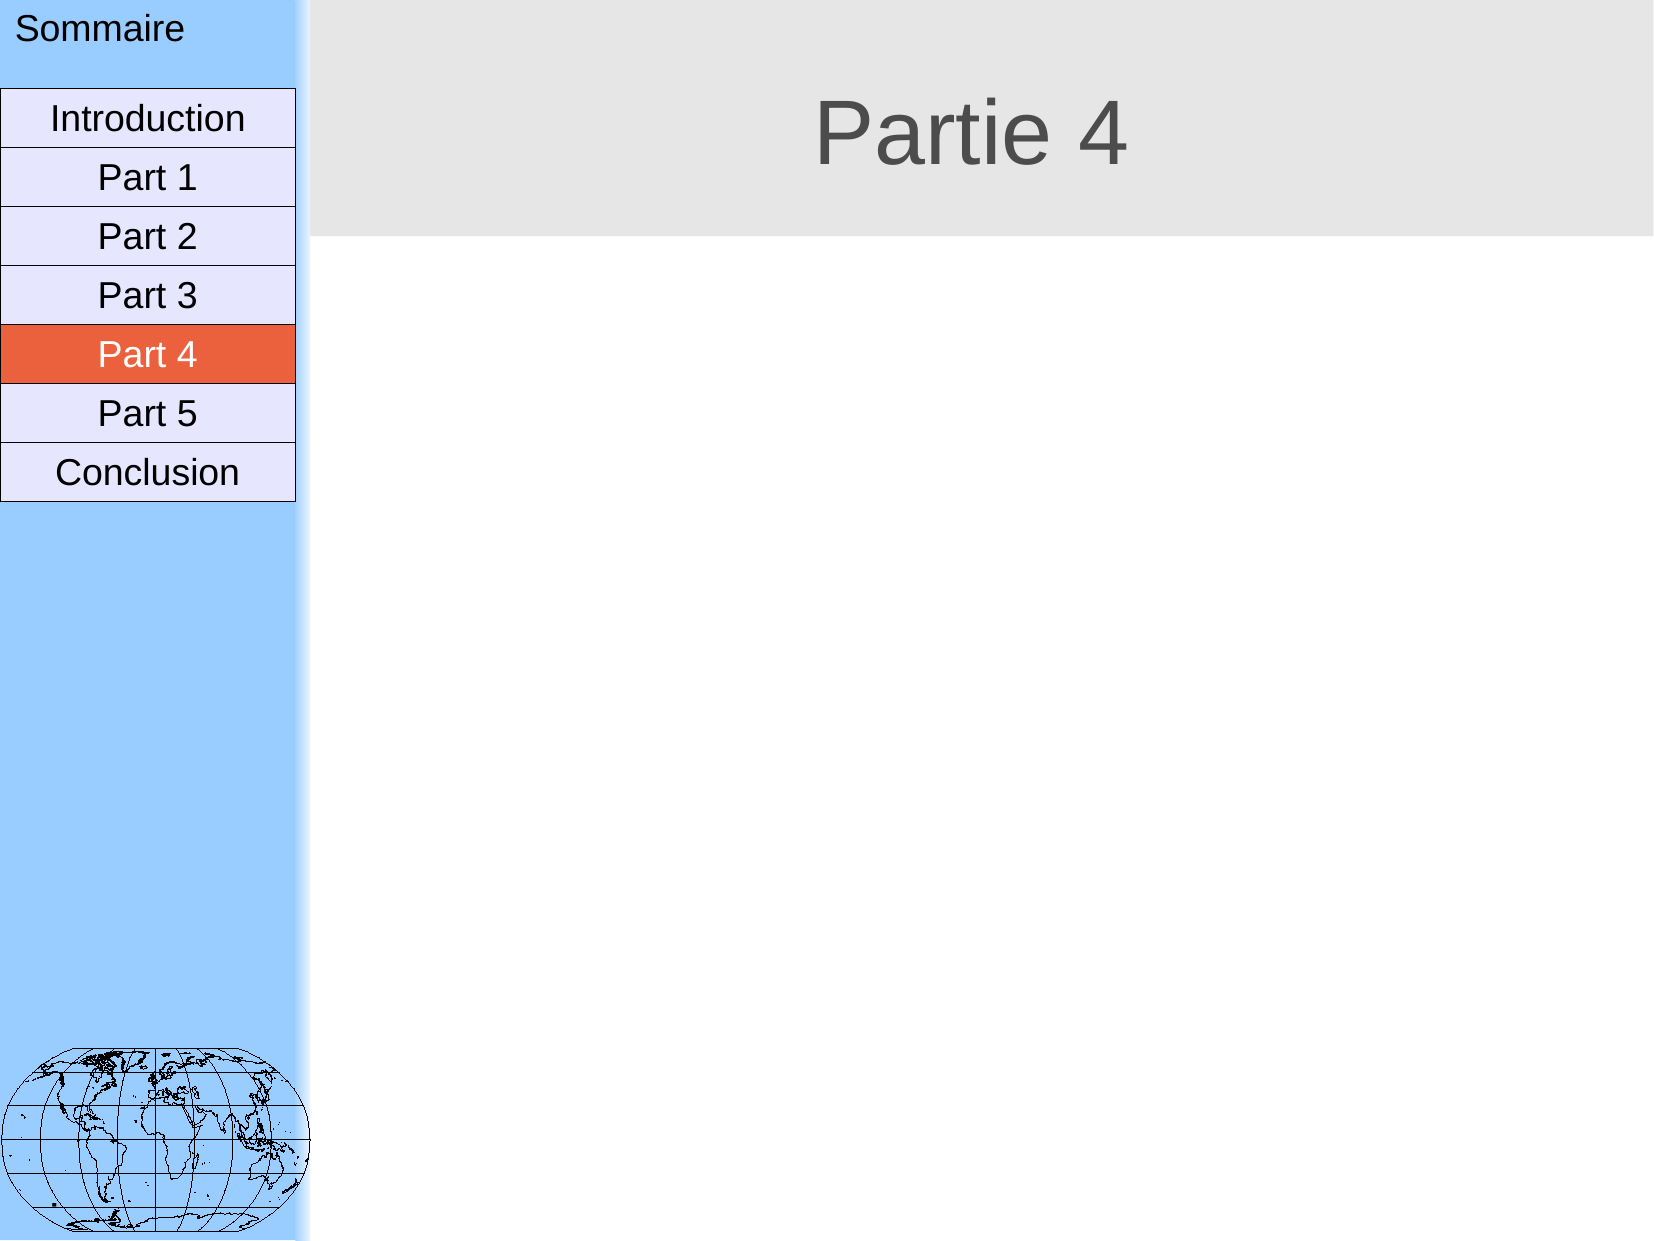

Sommaire
# Partie 4
Introduction
Part 1
Part 2
Part 3
Part 4
Part 5
Conclusion